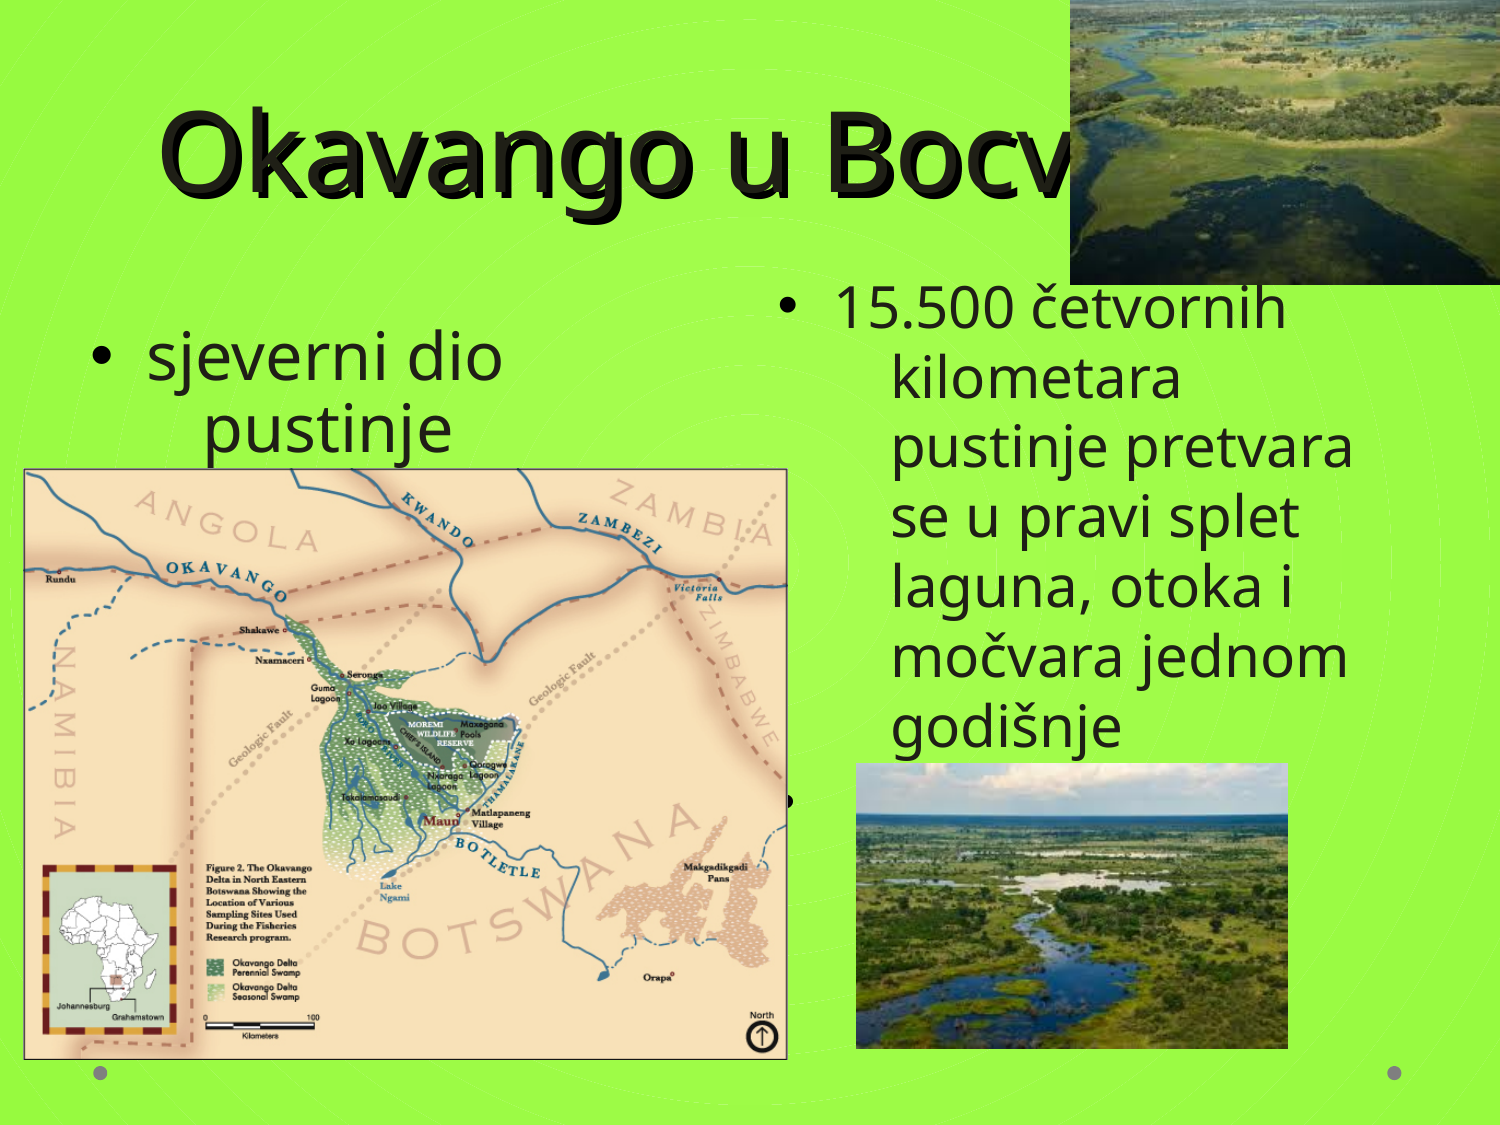

# Okavango u Bocvani
15.500 četvornih kilometara pustinje pretvara se u pravi splet laguna, otoka i močvara jednom godišnje
sjeverni dio pustinje Kalahari